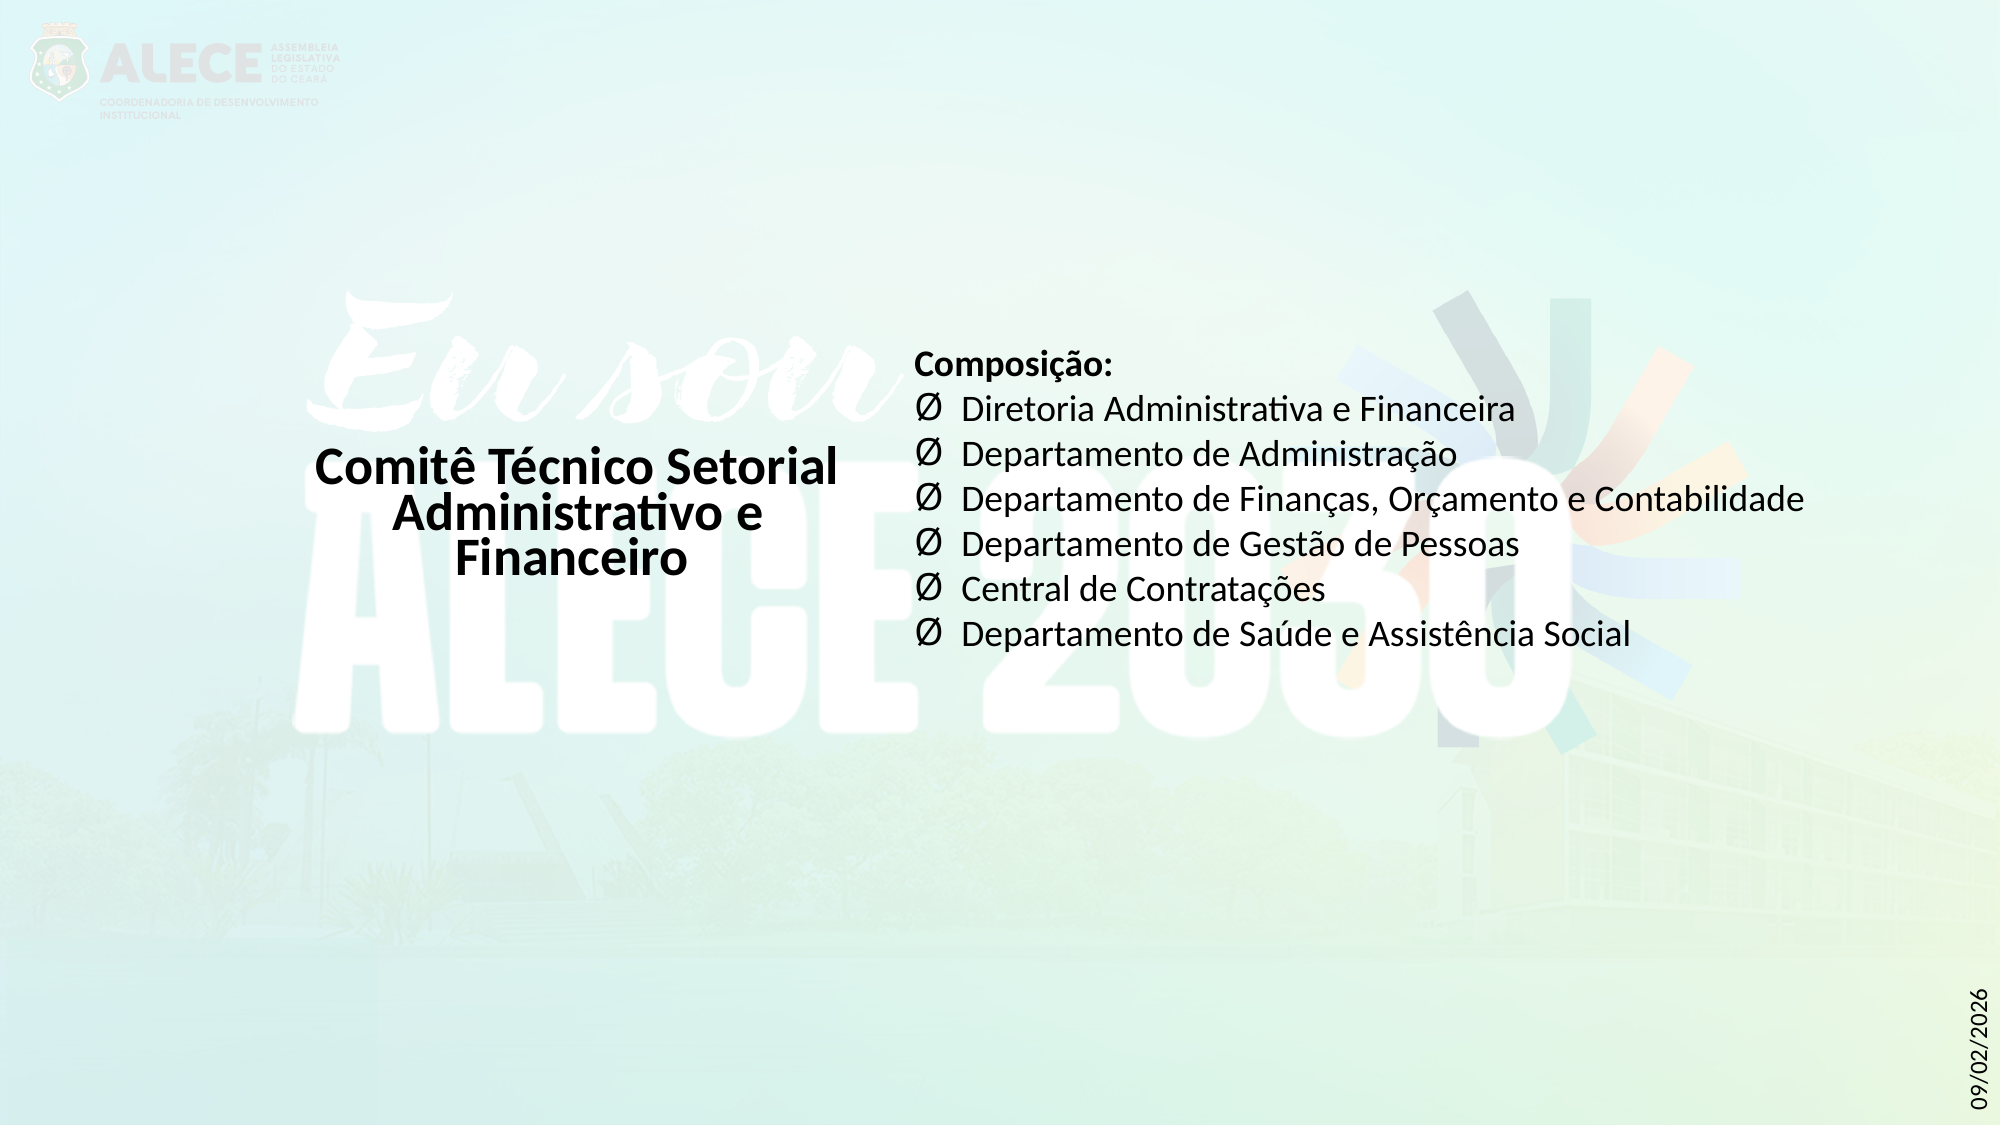

Composição:
Diretoria Administrativa e Financeira
Departamento de Administração
Departamento de Finanças, Orçamento e Contabilidade
Departamento de Gestão de Pessoas
Central de Contratações
Departamento de Saúde e Assistência Social
# Comitê Técnico Setorial Administrativo e Financeiro
09/02/2026